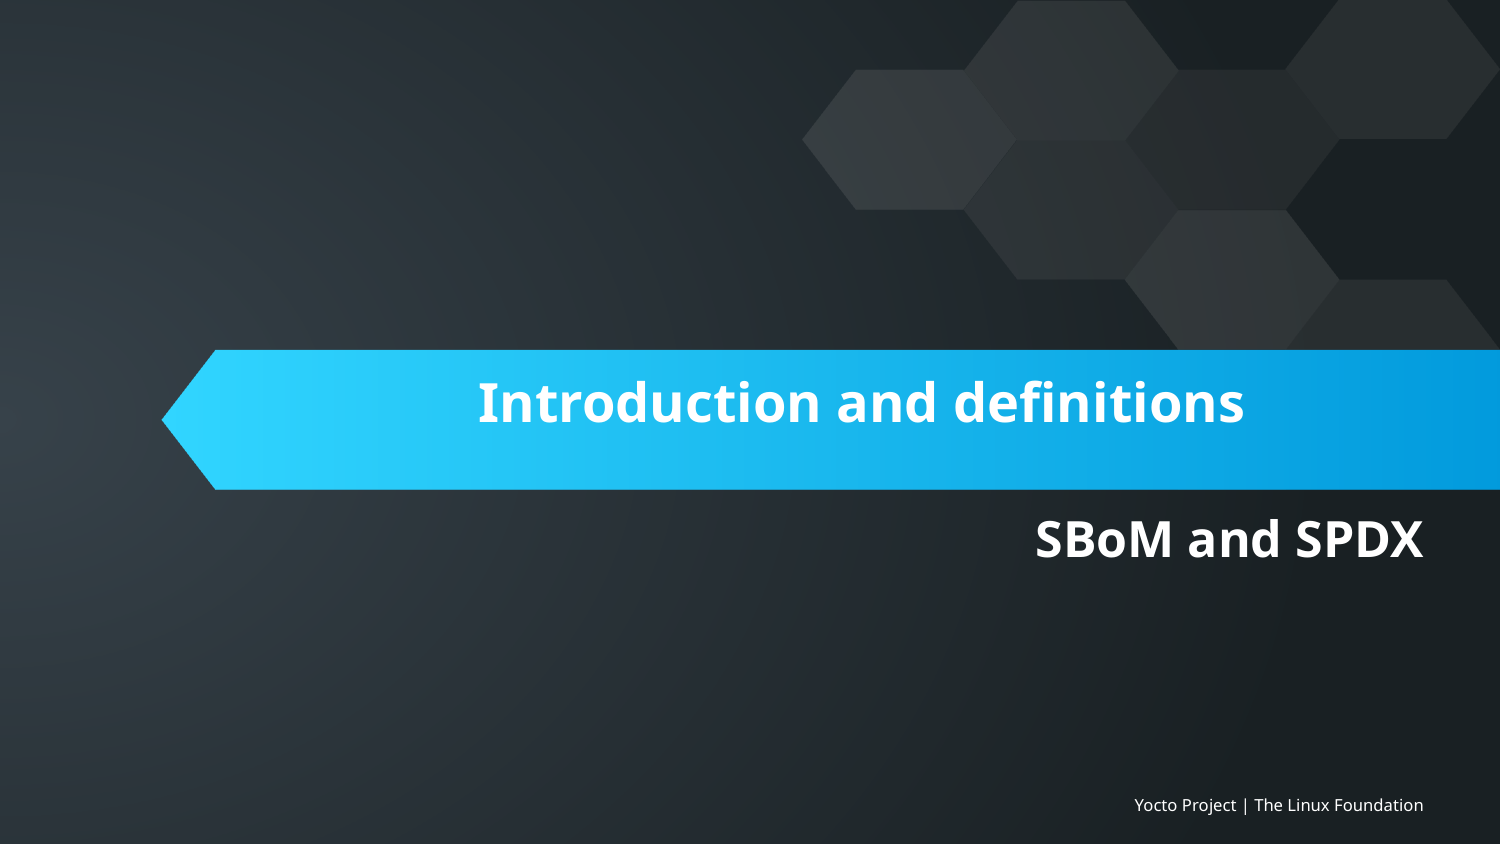

# Introduction and definitions
SBoM and SPDX